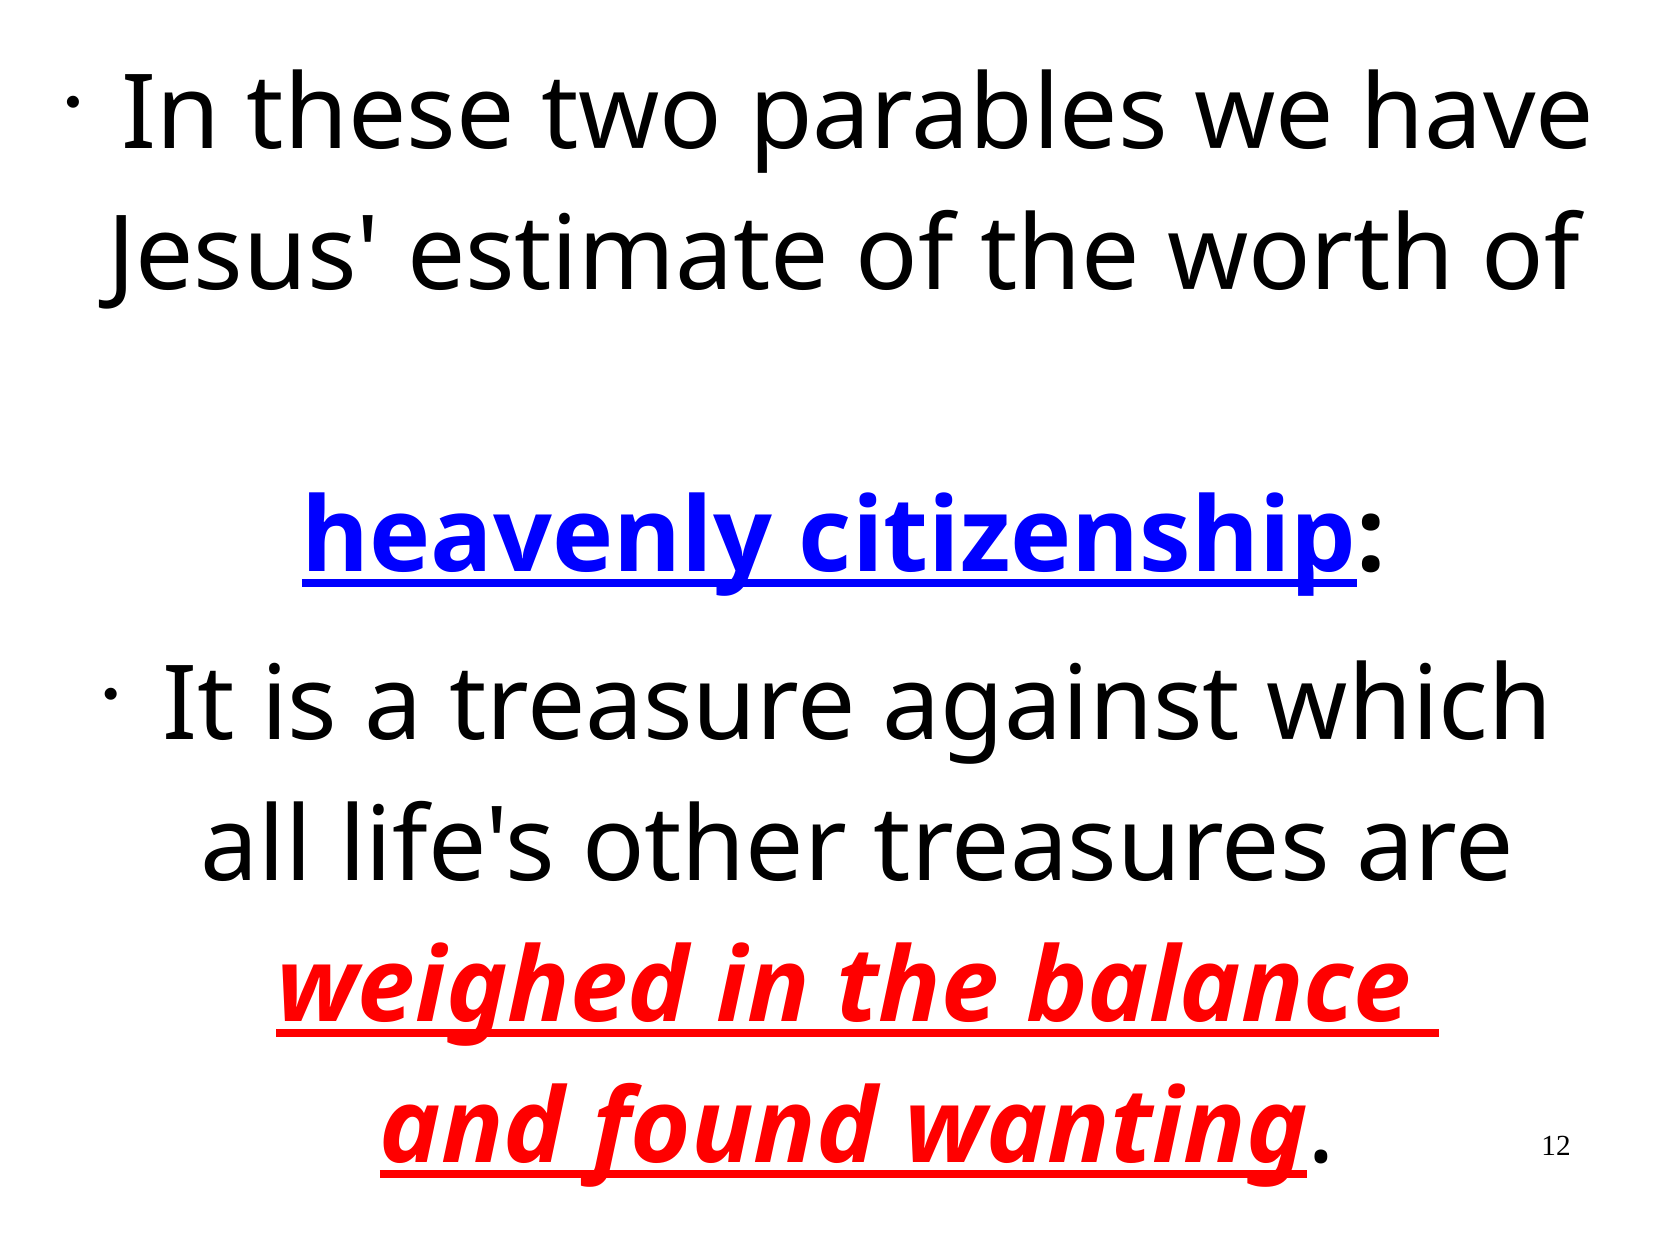

# In these two parables we have Jesus' estimate of the worth of heavenly citizenship:
It is a treasure against which all life's other treasures are weighed in the balance
and found wanting.
12